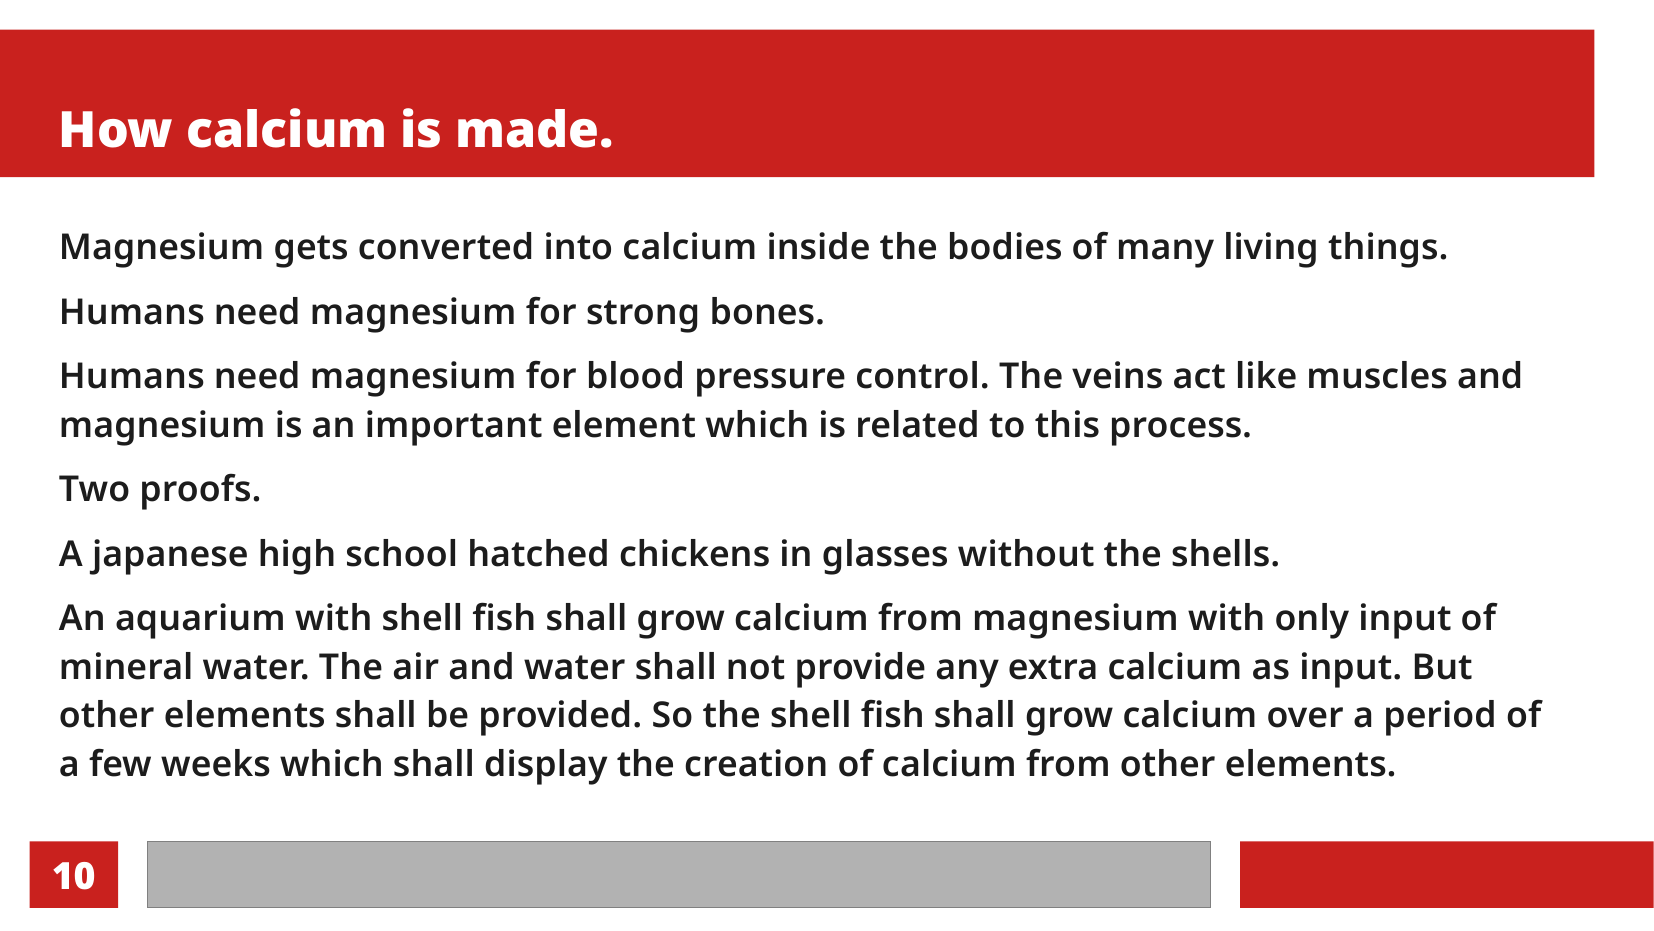

# How calcium is made.
Magnesium gets converted into calcium inside the bodies of many living things.
Humans need magnesium for strong bones.
Humans need magnesium for blood pressure control. The veins act like muscles and magnesium is an important element which is related to this process.
Two proofs.
A japanese high school hatched chickens in glasses without the shells.
An aquarium with shell fish shall grow calcium from magnesium with only input of mineral water. The air and water shall not provide any extra calcium as input. But other elements shall be provided. So the shell fish shall grow calcium over a period of a few weeks which shall display the creation of calcium from other elements.
10